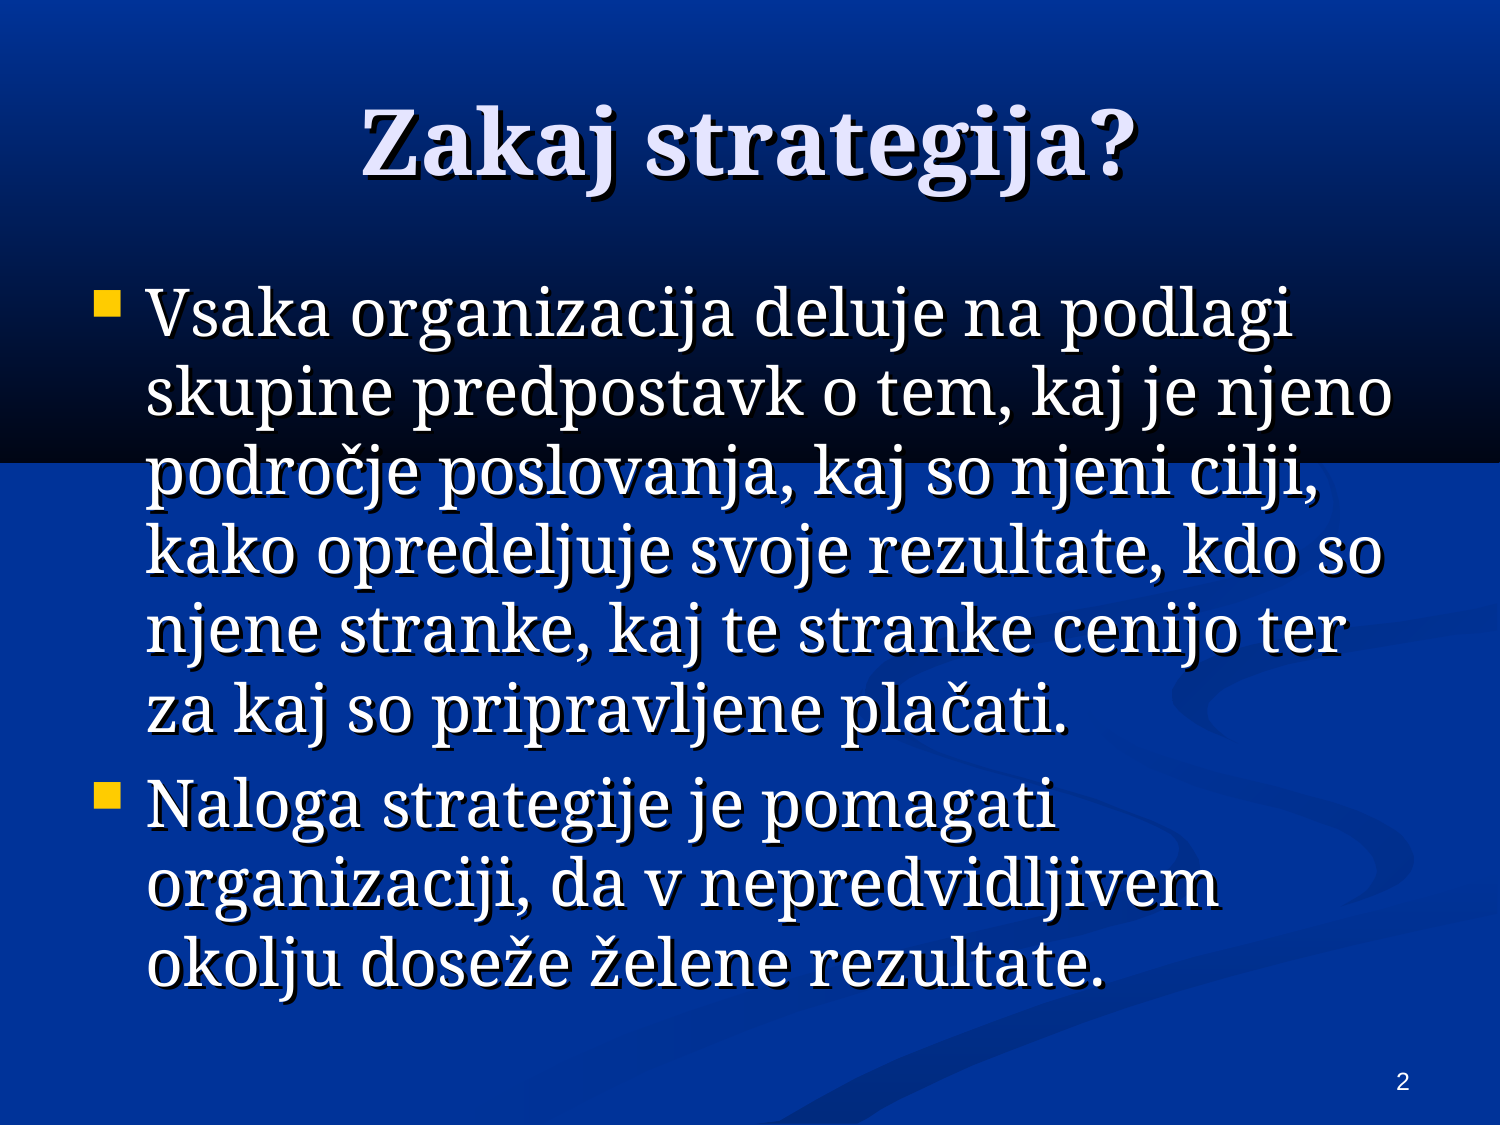

# Zakaj strategija?
Vsaka organizacija deluje na podlagi skupine predpostavk o tem, kaj je njeno področje poslovanja, kaj so njeni cilji, kako opredeljuje svoje rezultate, kdo so njene stranke, kaj te stranke cenijo ter za kaj so pripravljene plačati.
Naloga strategije je pomagati organizaciji, da v nepredvidljivem okolju doseže želene rezultate.